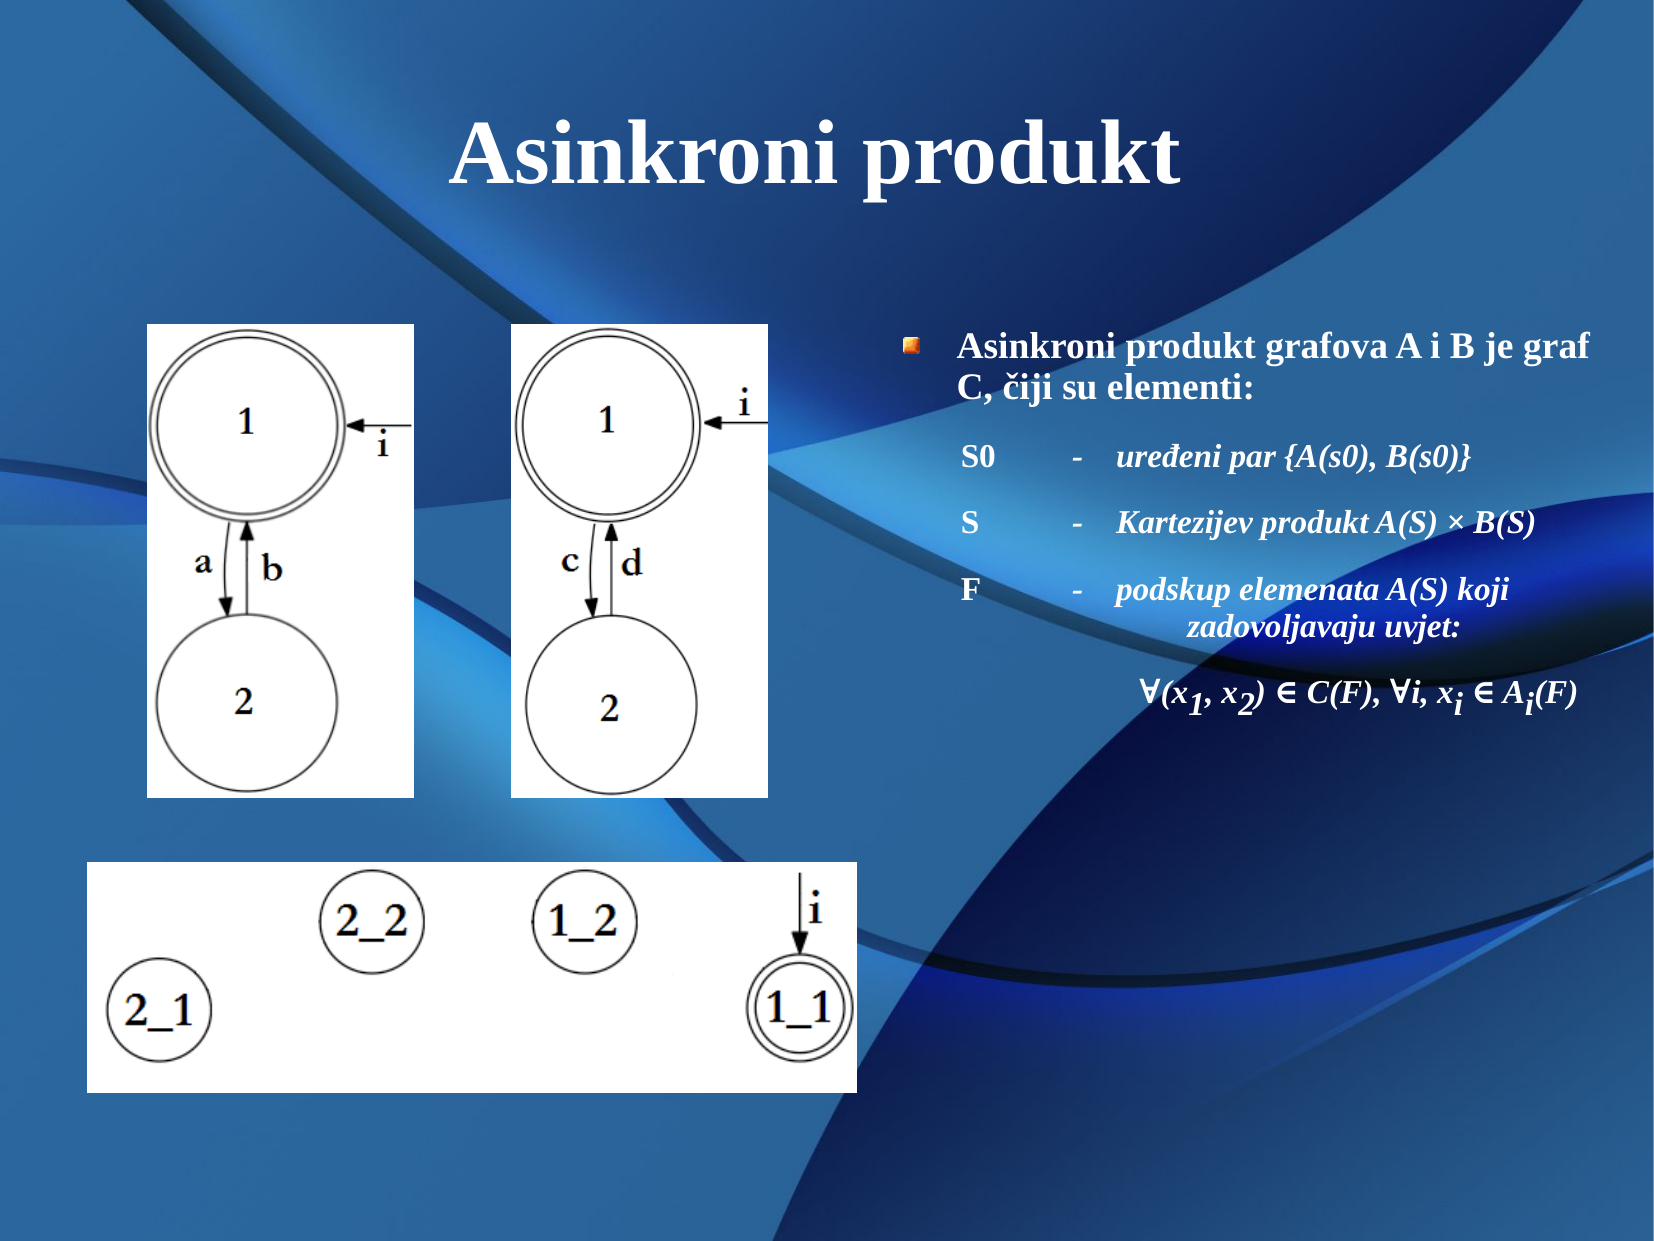

# Asinkroni produkt
Asinkroni produkt grafova A i B je graf C, čiji su elementi:
S0 	- uređeni par {A(s0), B(s0)}
S 	- Kartezijev produkt A(S) × B(S)
F 	- podskup elemenata A(S) koji 			 zadovoljavaju uvjet:
 ∀(x1, x2) ∈ C(F), ∀i, xi ∈ Ai(F)